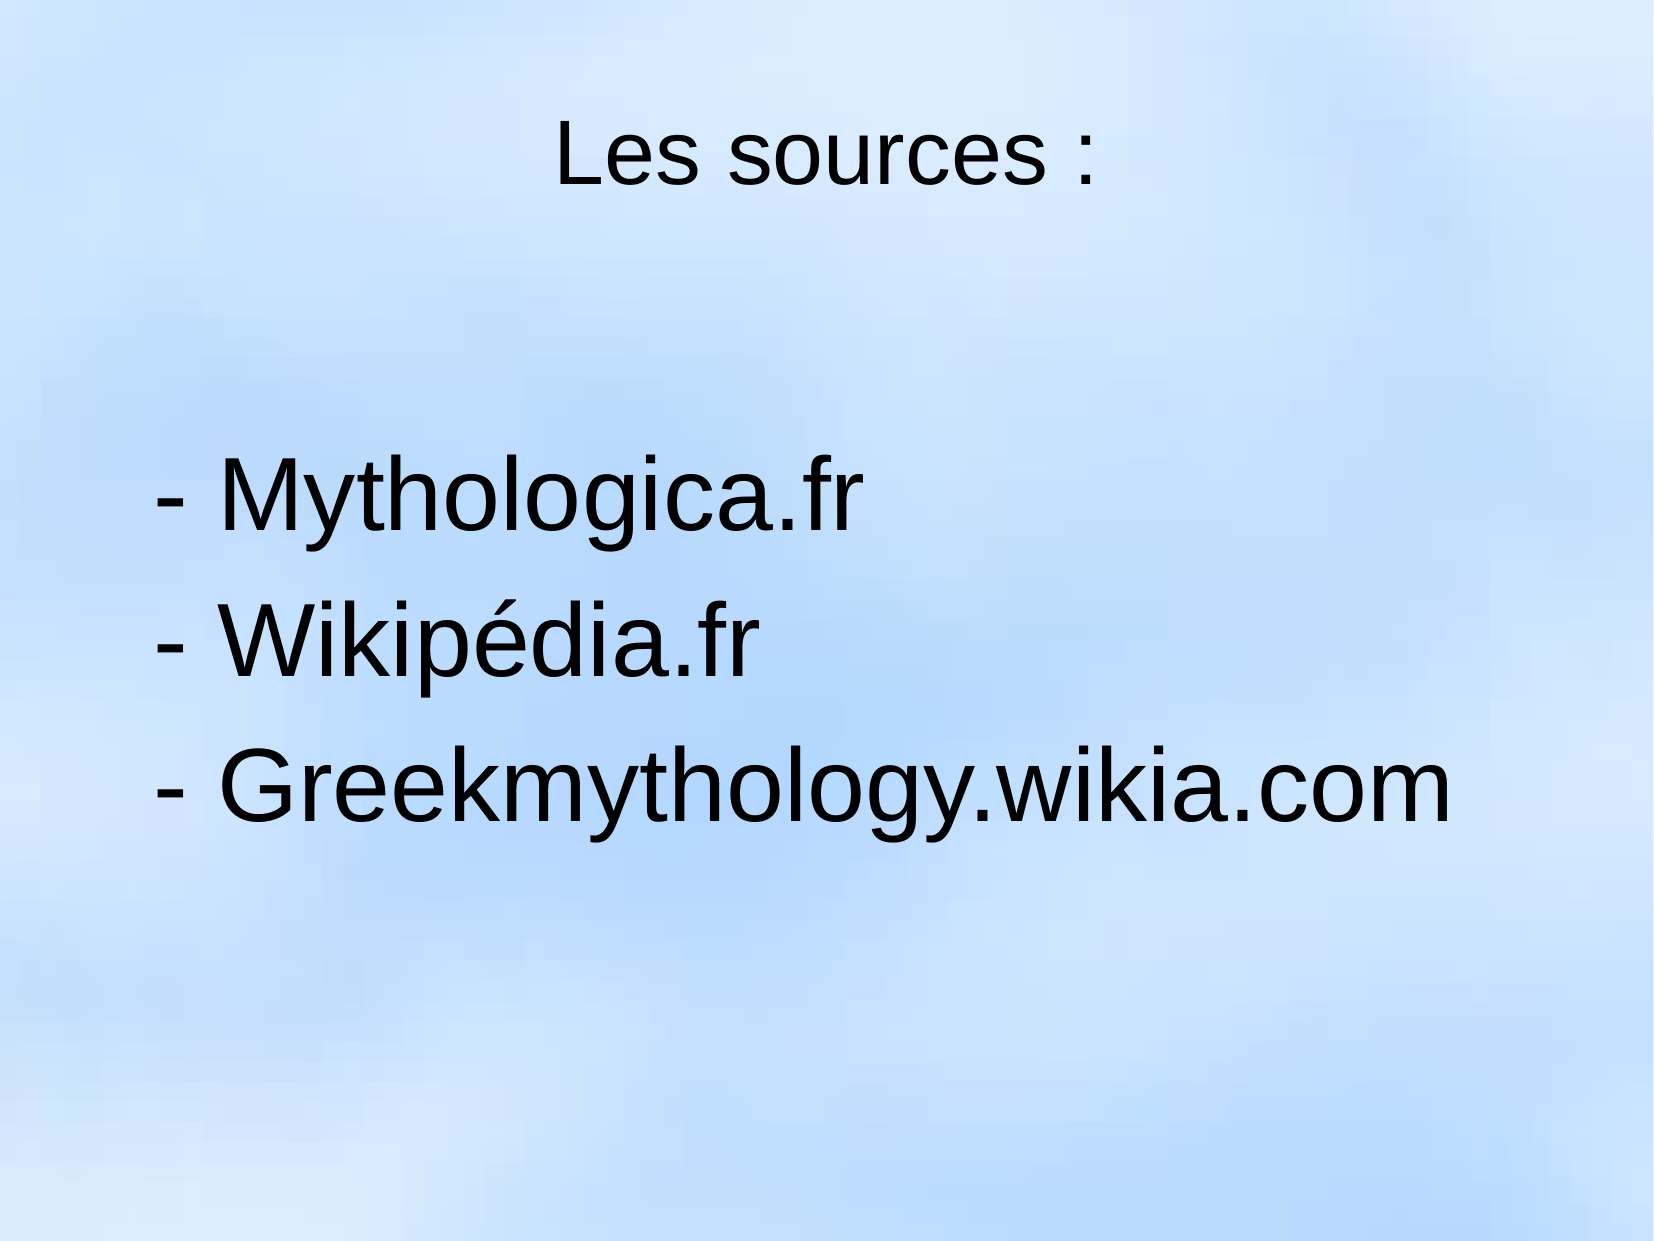

# Les sources :
- Mythologica.fr
- Wikipédia.fr
- Greekmythology.wikia.com